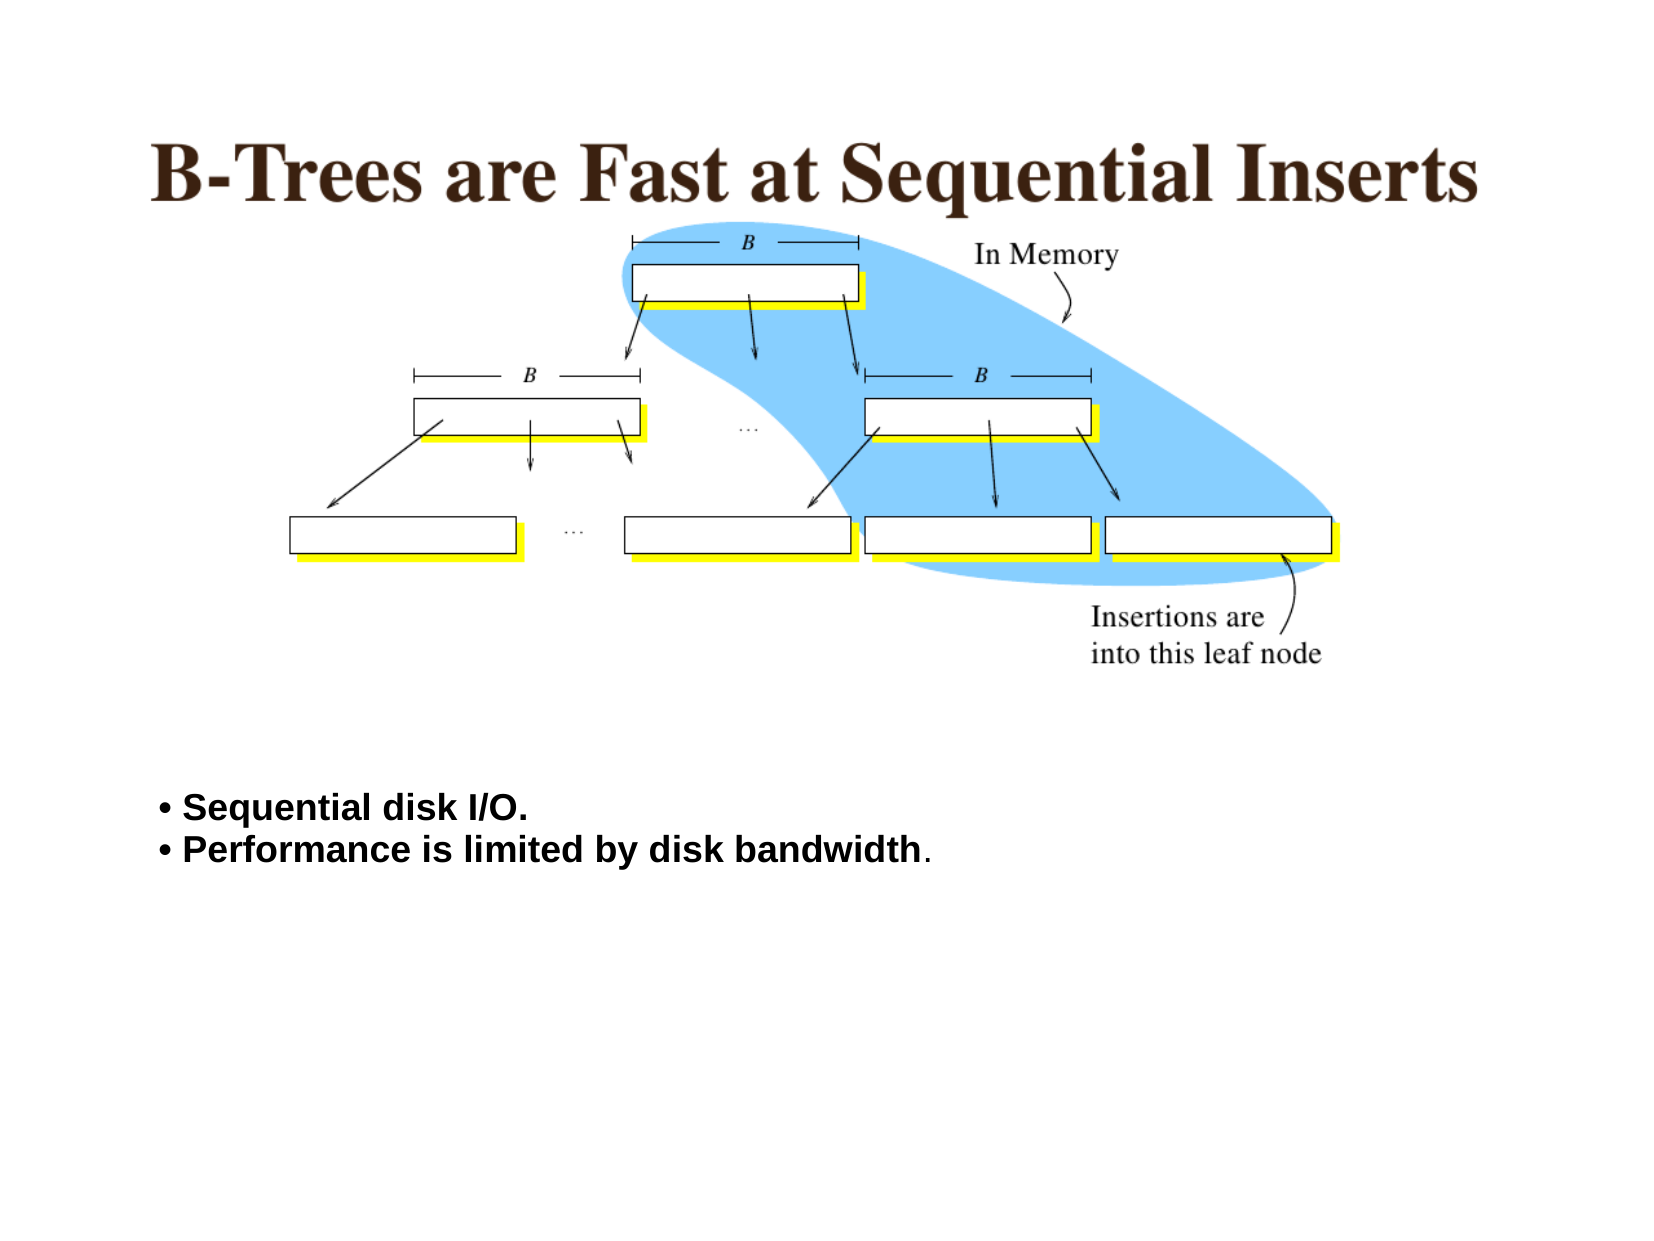

• Sequential disk I/O.
• Performance is limited by disk bandwidth.